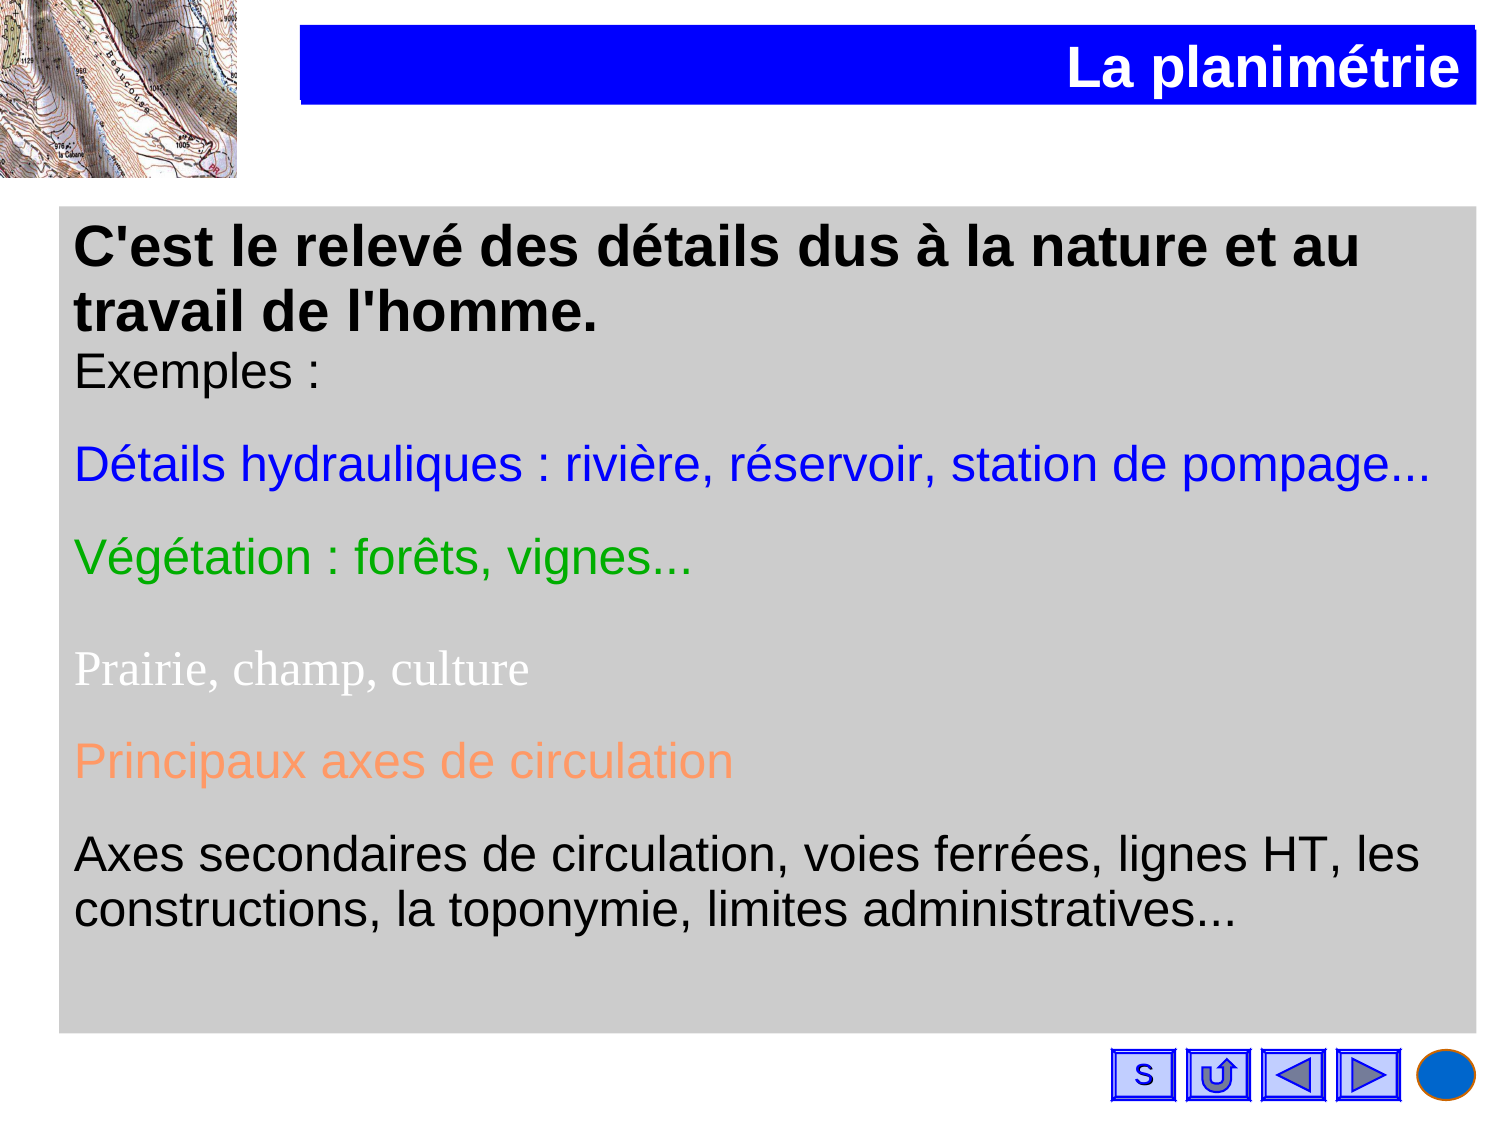

La planimétrie
C'est le relevé des détails dus à la nature et au travail de l'homme.
Exemples :
Détails hydrauliques : rivière, réservoir, station de pompage...
Végétation : forêts, vignes...
Prairie, champ, culture
Principaux axes de circulation
Axes secondaires de circulation, voies ferrées, lignes HT, les constructions, la toponymie, limites administratives...